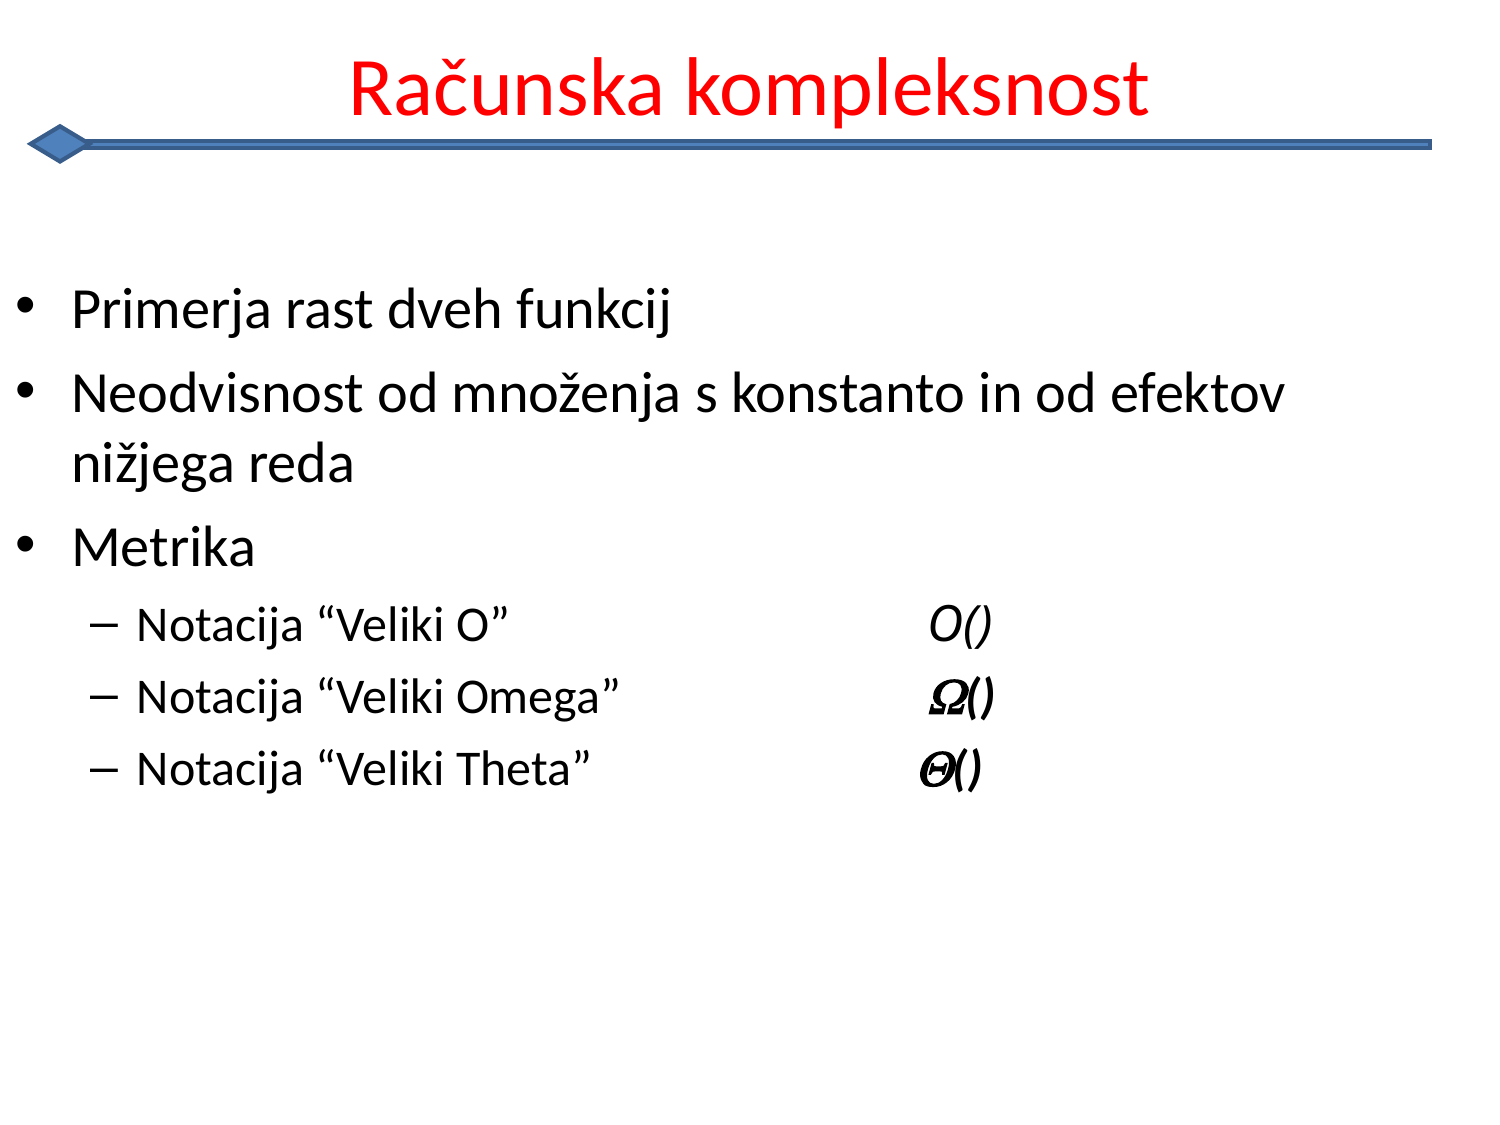

# Računska kompleksnost
Primerja rast dveh funkcij
Neodvisnost od množenja s konstanto in od efektov nižjega reda
Metrika
Notacija “Veliki O” 			 O()
Notacija “Veliki Omega” 		 ()
Notacija “Veliki Theta”		 	()